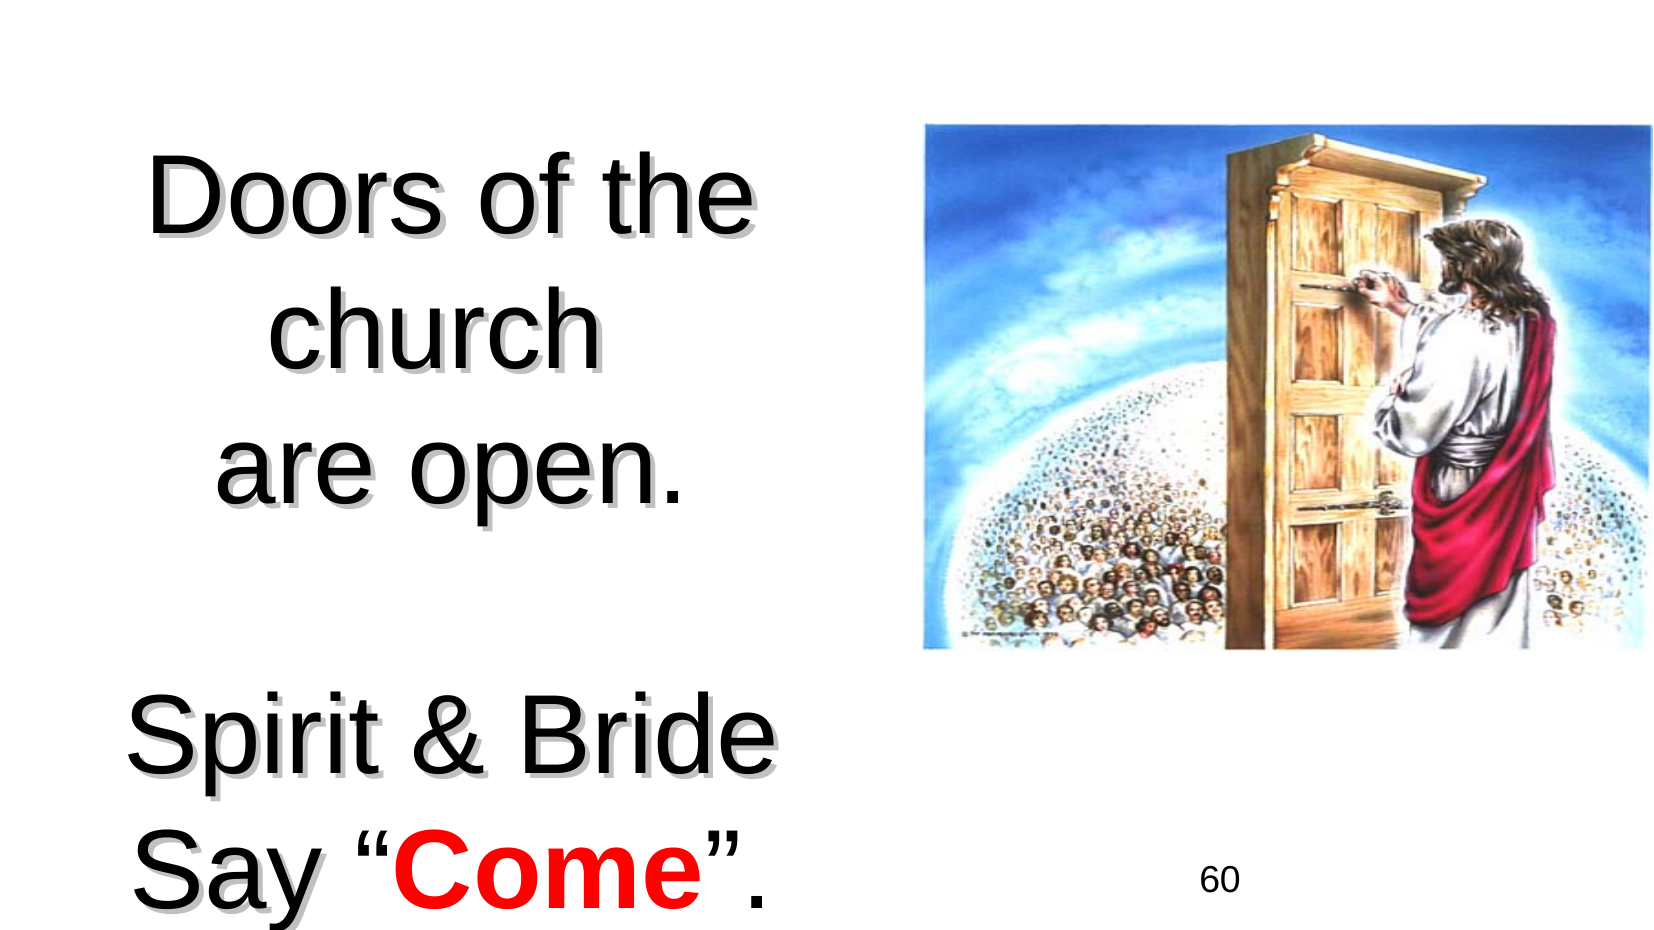

#
Doors of the church
are open.
Spirit & Bride Say “Come”.
60